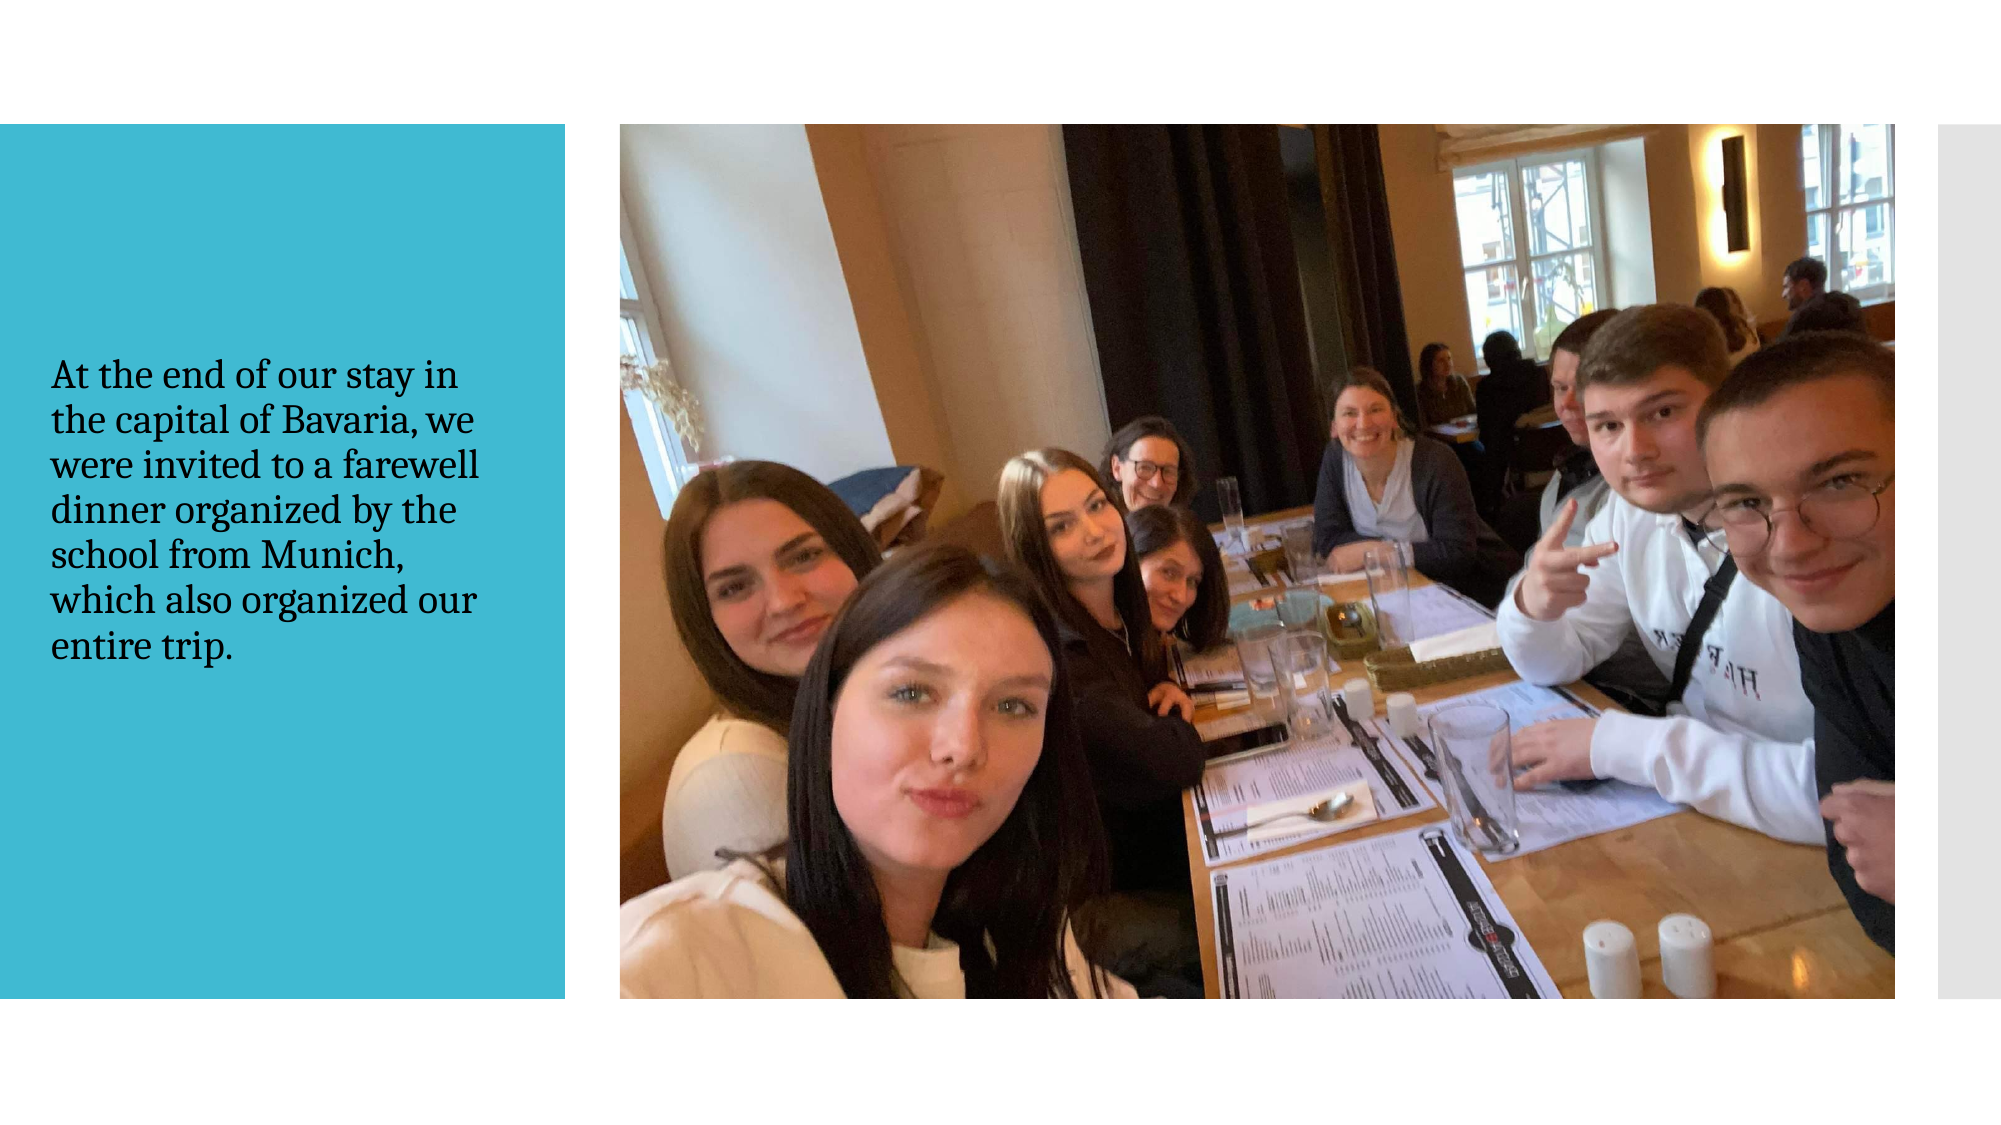

# At the end of our stay in the capital of Bavaria, we were invited to a farewell dinner organized by the school from Munich, which also organized our entire trip.